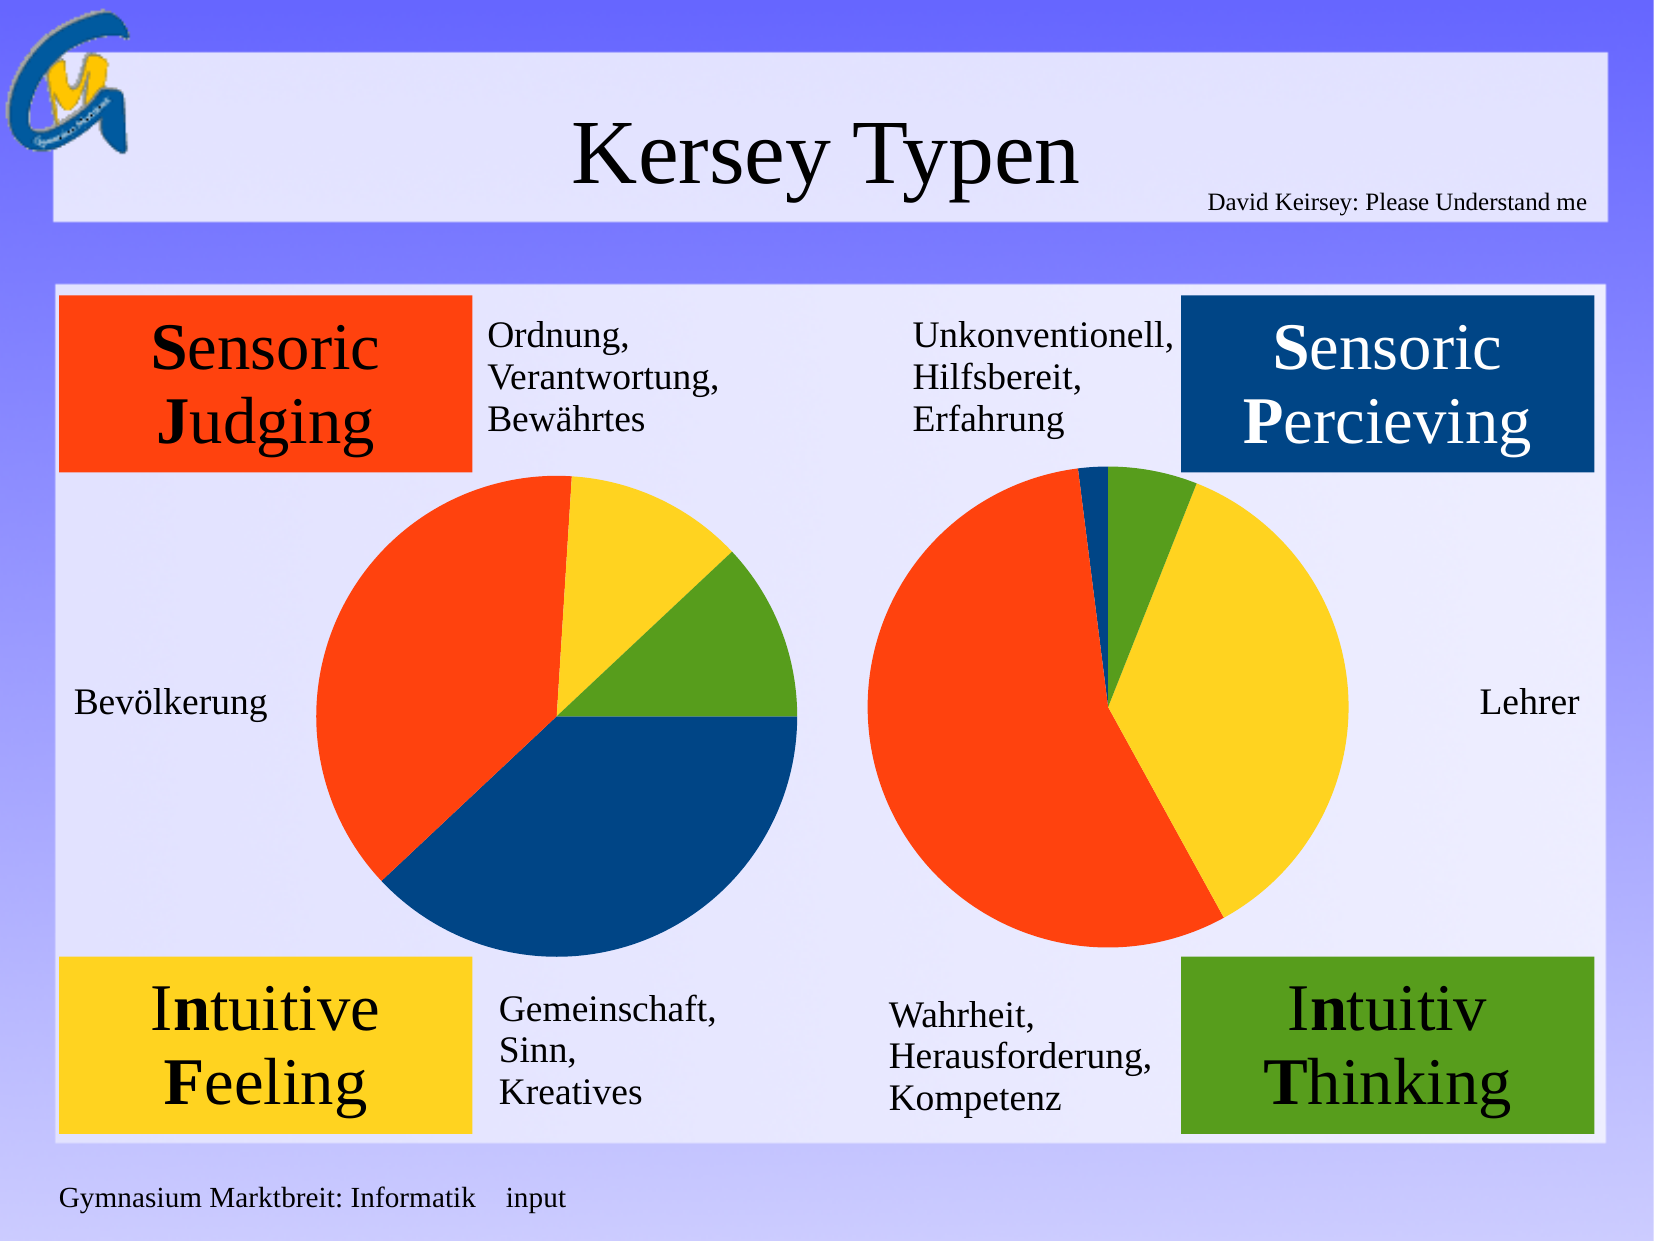

# Kersey Typen
David Keirsey: Please Understand me
Sensoric
Judging
Sensoric
Percieving
Ordnung,
Verantwortung,
Bewährtes
Unkonventionell,
Hilfsbereit,
Erfahrung
Bevölkerung
Lehrer
Intuitive
Feeling
Intuitiv
Thinking
Gemeinschaft, Sinn,
Kreatives
Wahrheit,
Herausforderung,
Kompetenz